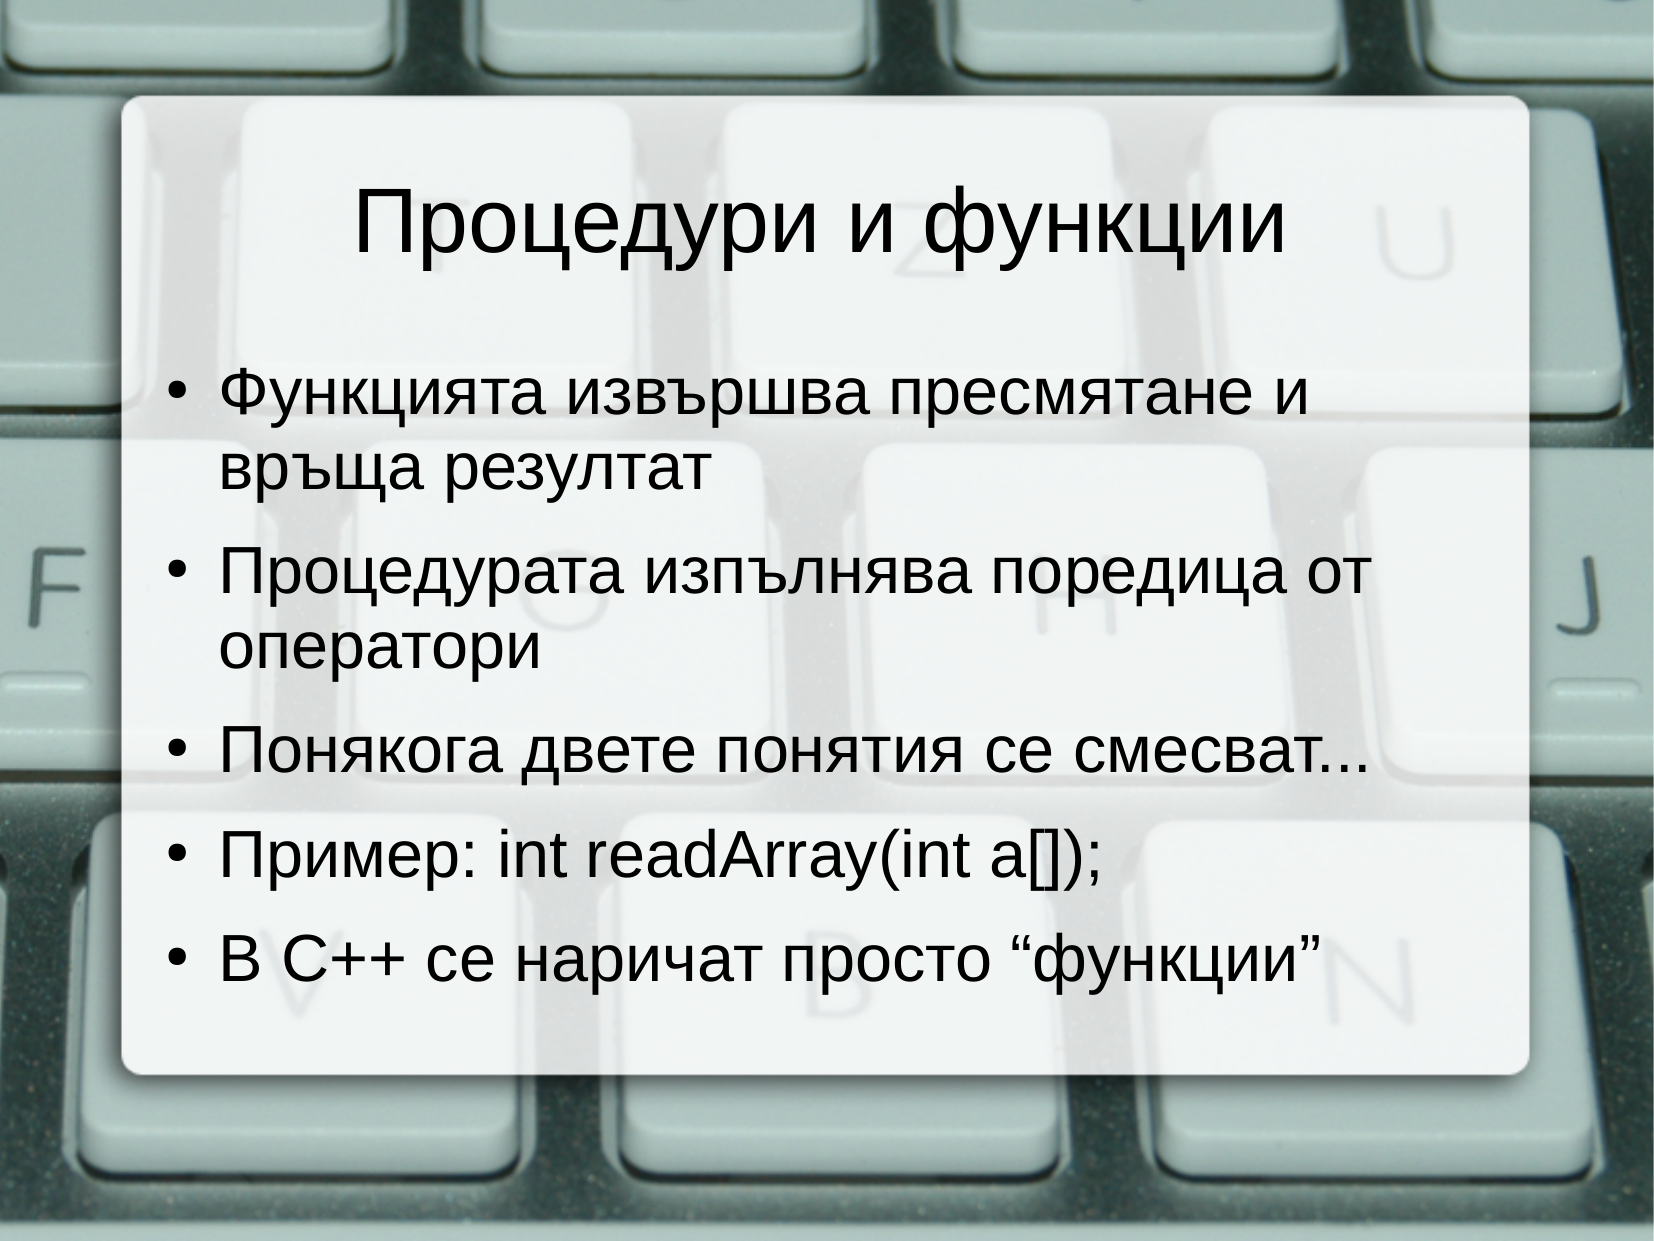

# Процедури и функции
Функцията извършва пресмятане и връща резултат
Процедурата изпълнява поредица от оператори
Понякога двете понятия се смесват...
Пример: int readArray(int a[]);
В C++ се наричат просто “функции”